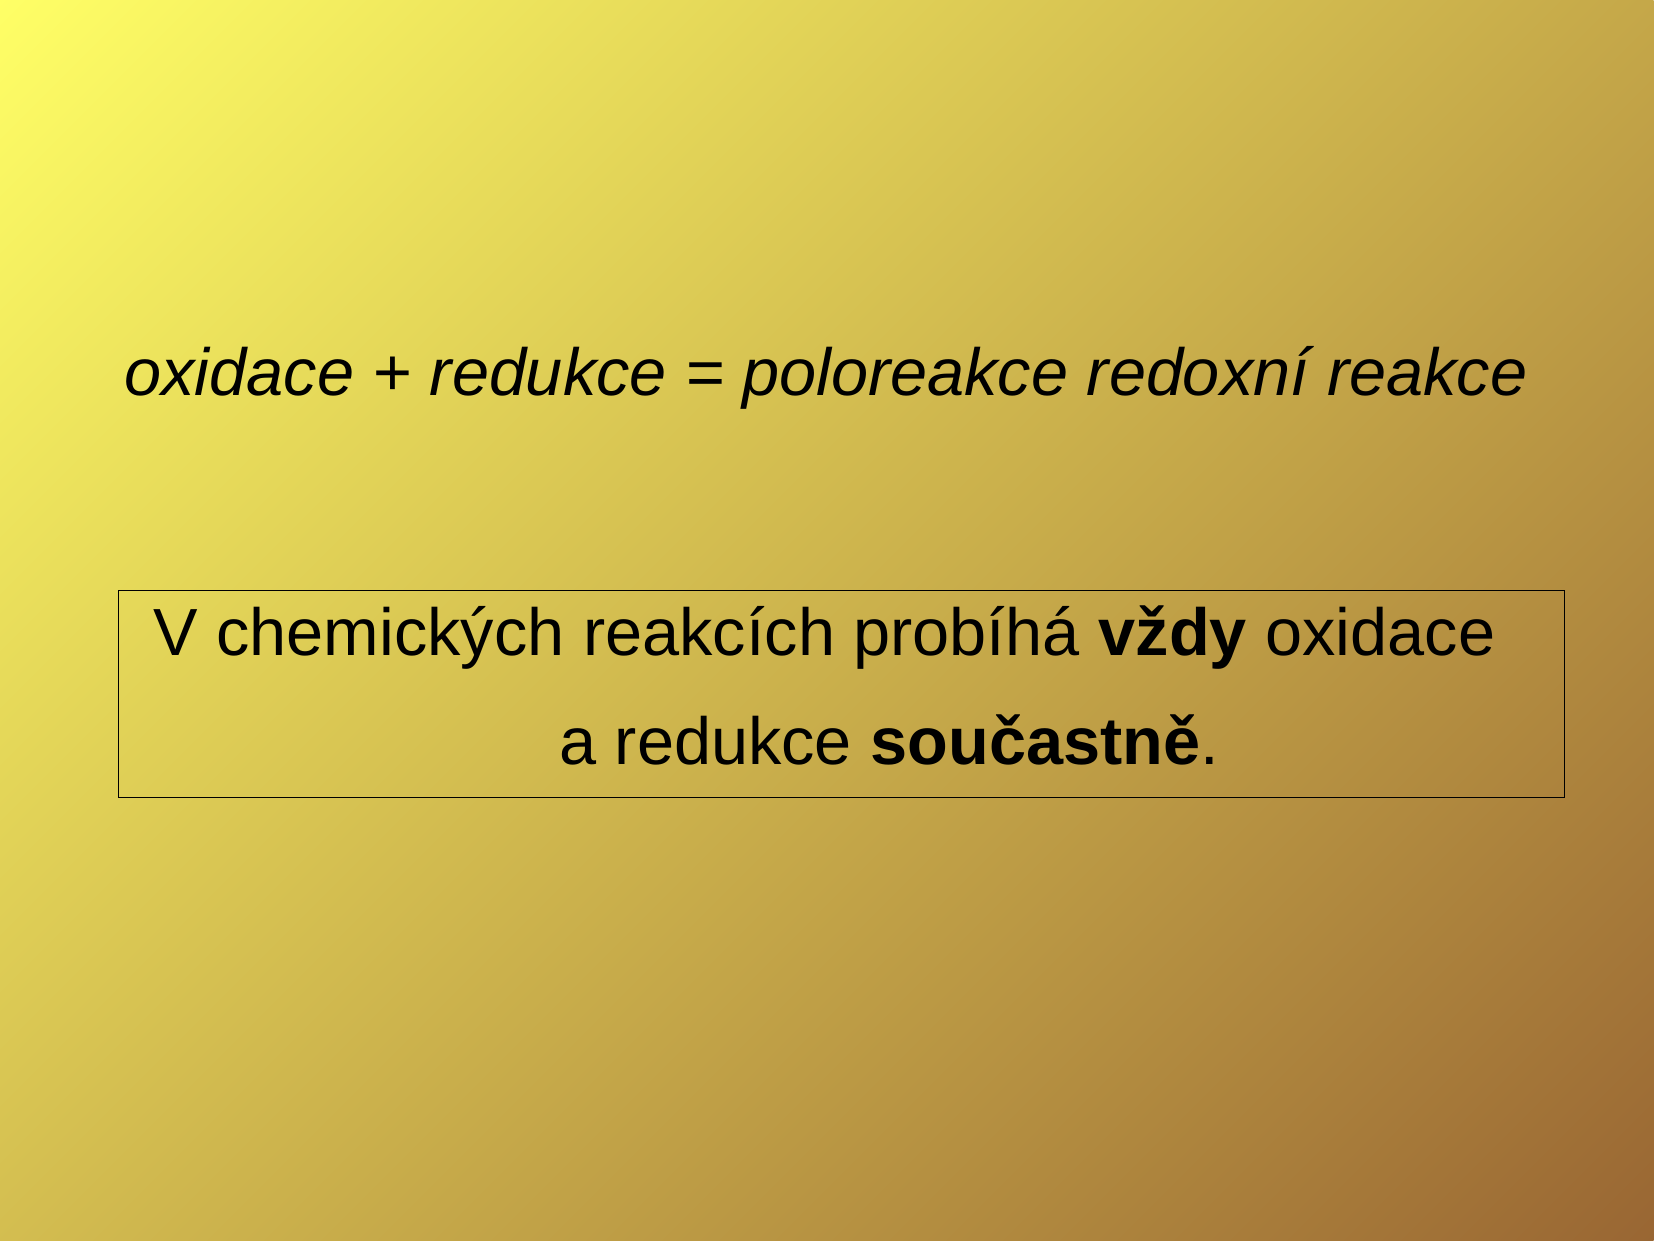

# oxidace + redukce = poloreakce redoxní reakce
V chemických reakcích probíhá vždy oxidace
 a redukce součastně.